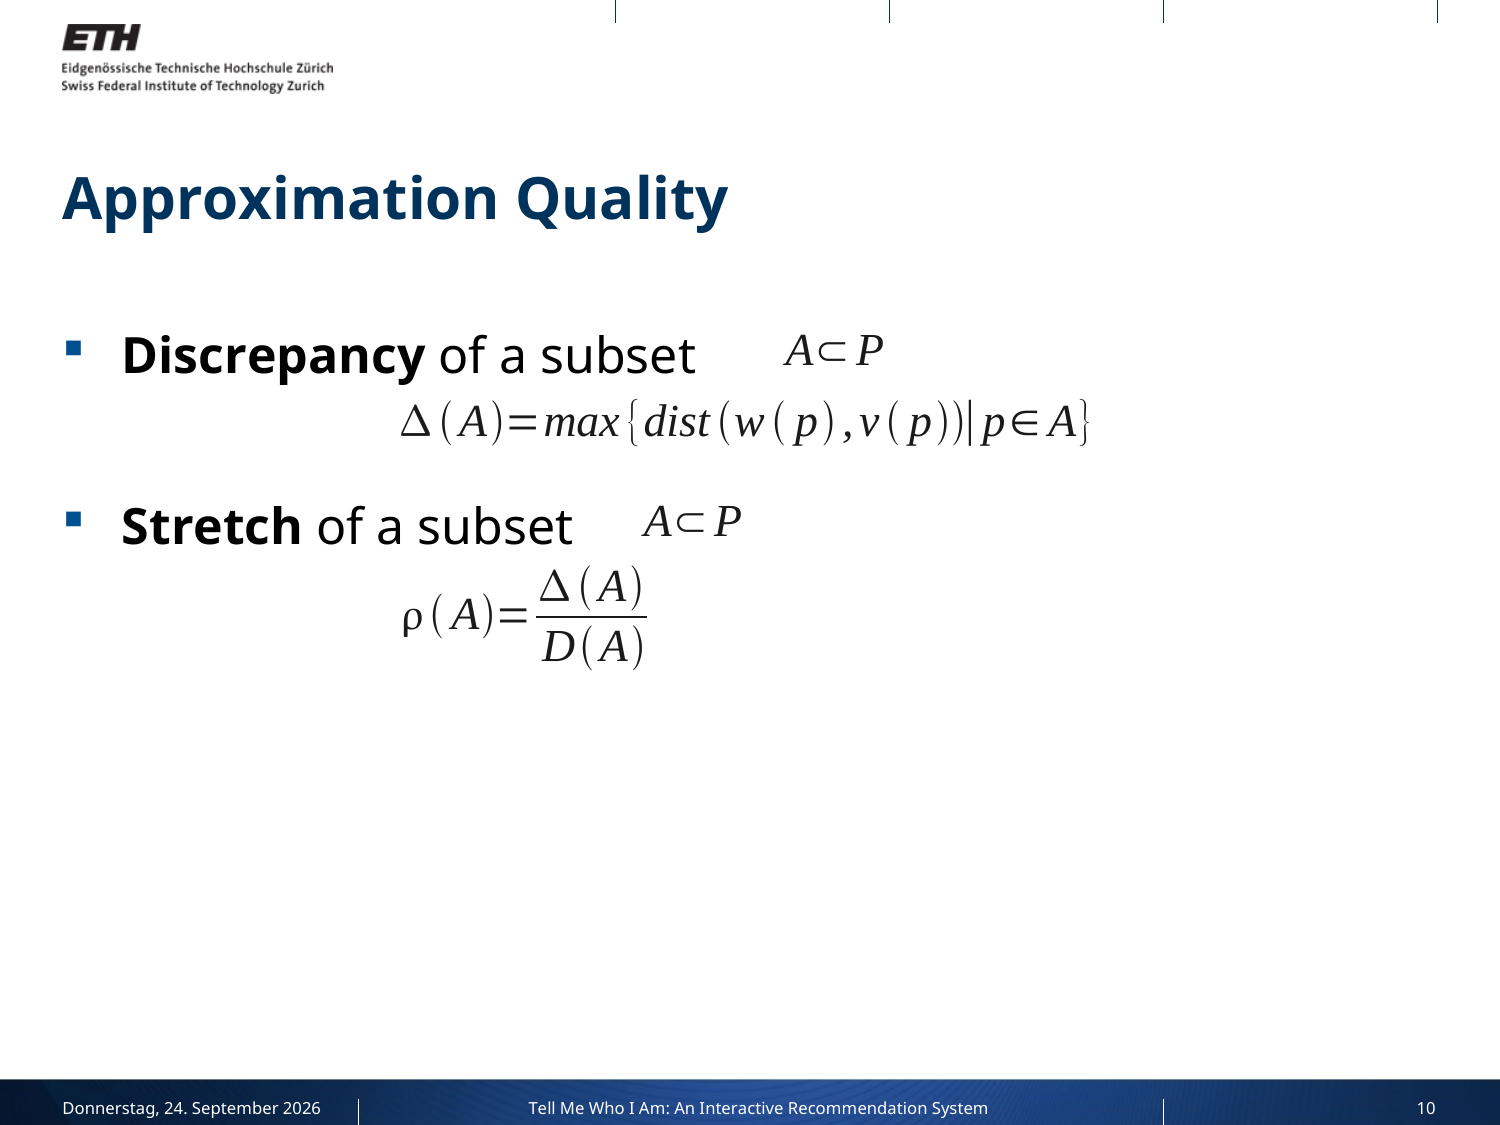

Approximation Quality
# Discrepancy of a subset
Stretch of a subset
10